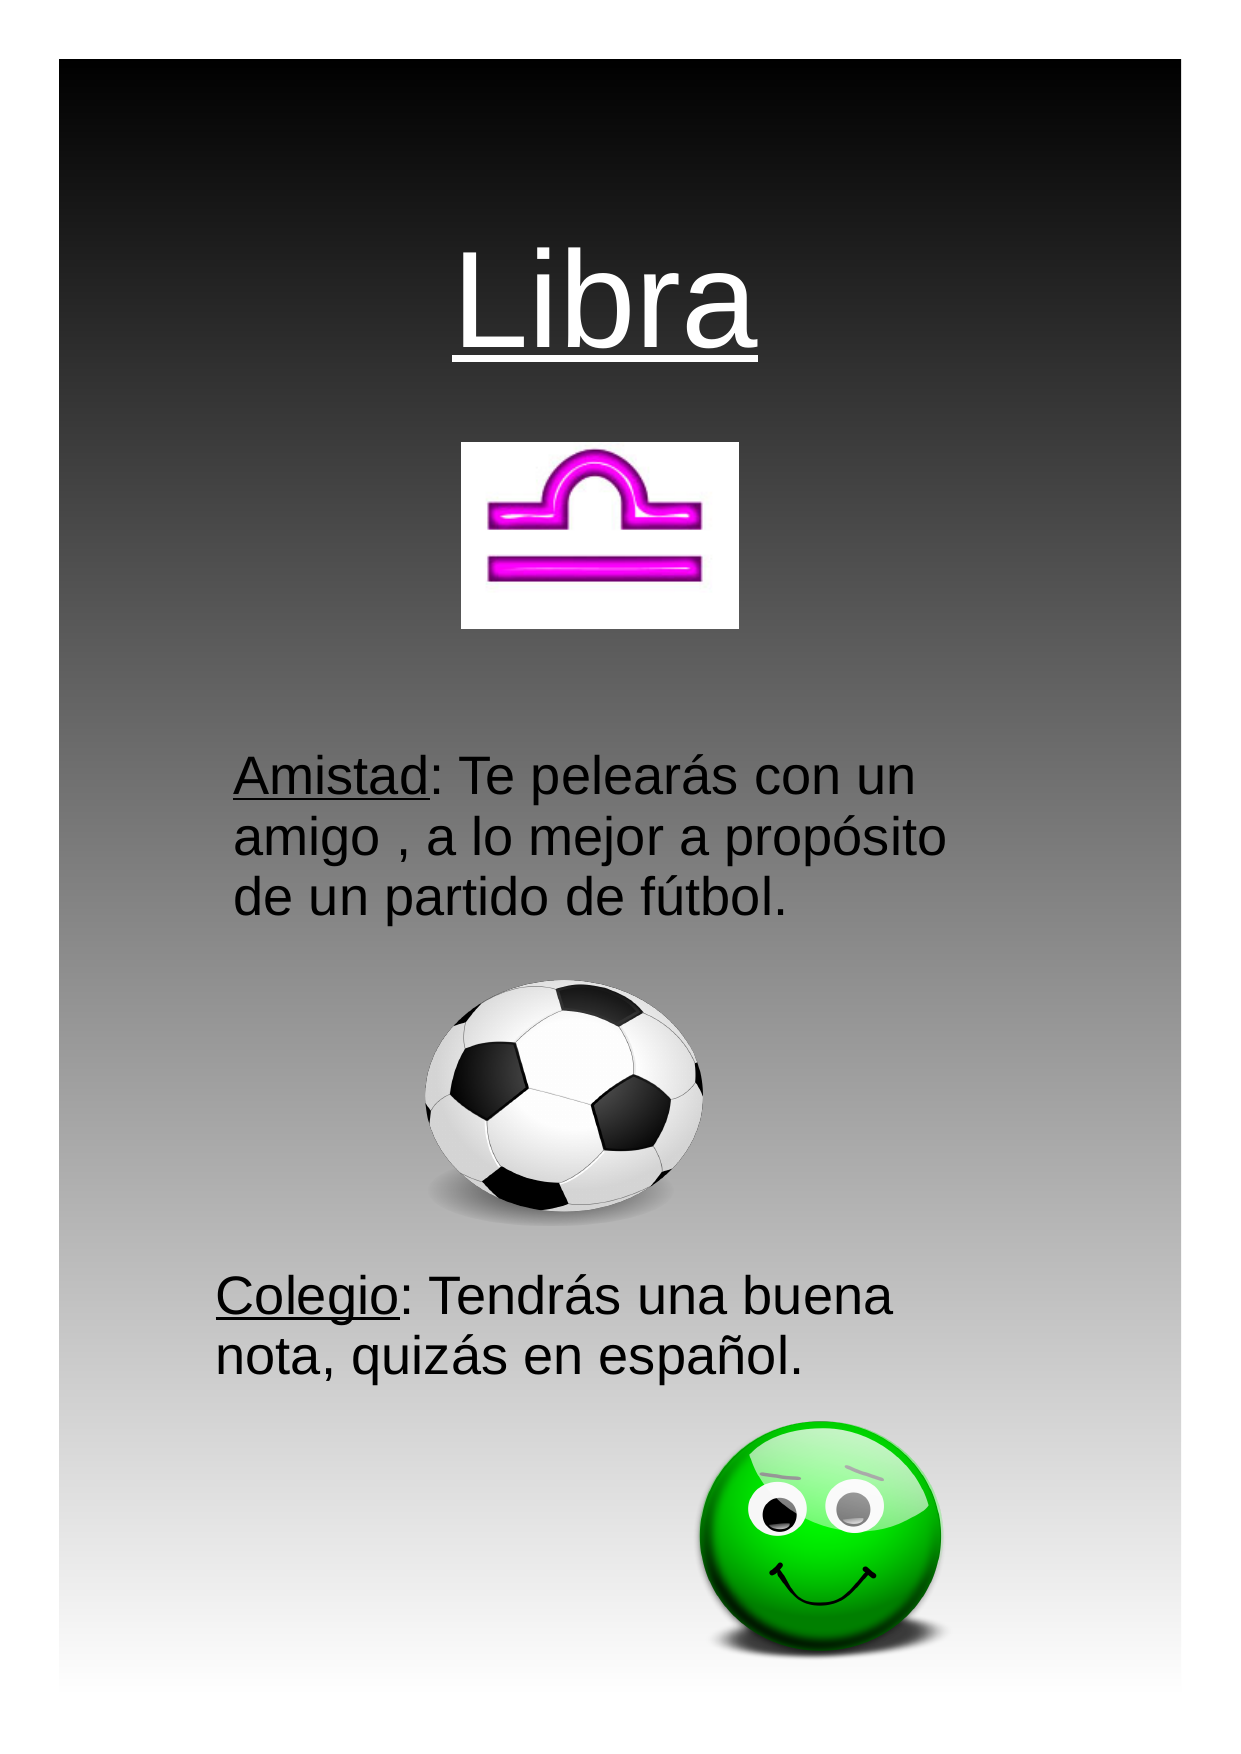

Libra
Amistad: Te pelearás con un amigo , a lo mejor a propósito de un partido de fútbol.
Colegio: Tendrás una buena nota, quizás en español.